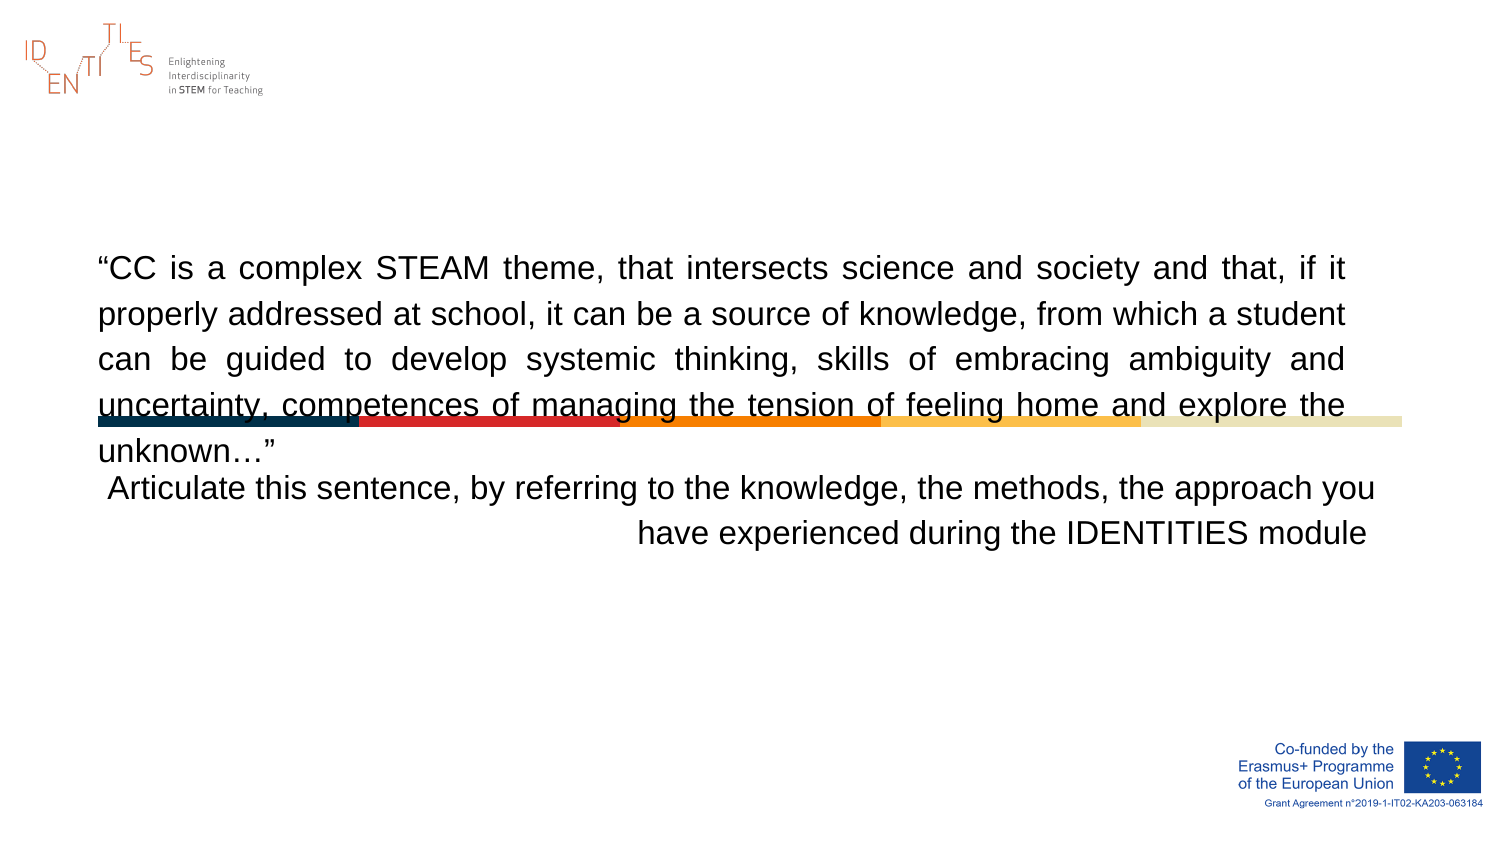

# “CC is a complex STEAM theme, that intersects science and society and that, if it properly addressed at school, it can be a source of knowledge, from which a student can be guided to develop systemic thinking, skills of embracing ambiguity and uncertainty, competences of managing the tension of feeling home and explore the unknown…”
Articulate this sentence, by referring to the knowledge, the methods, the approach you have experienced during the IDENTITIES module